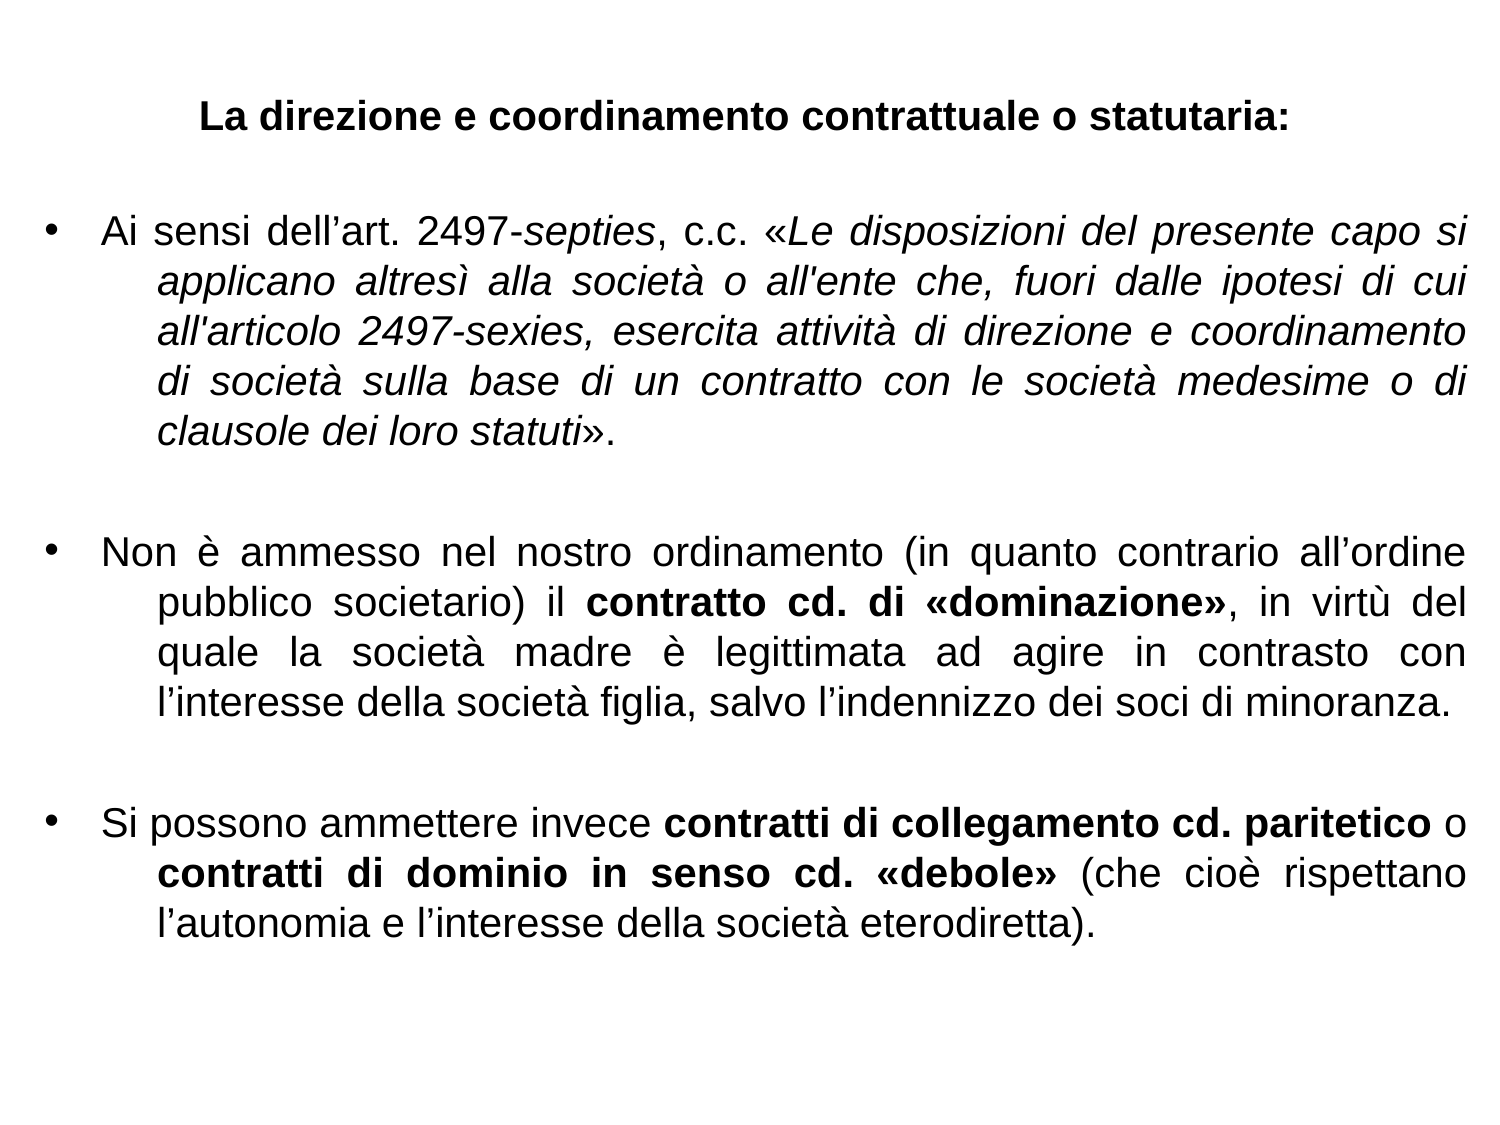

# La direzione e coordinamento contrattuale o statutaria:
Ai sensi dell’art. 2497-septies, c.c. «Le disposizioni del presente capo si applicano altresì alla società o all'ente che, fuori dalle ipotesi di cui all'articolo 2497-sexies, esercita attività di direzione e coordinamento di società sulla base di un contratto con le società medesime o di clausole dei loro statuti».
Non è ammesso nel nostro ordinamento (in quanto contrario all’ordine pubblico societario) il contratto cd. di «dominazione», in virtù del quale la società madre è legittimata ad agire in contrasto con l’interesse della società figlia, salvo l’indennizzo dei soci di minoranza.
Si possono ammettere invece contratti di collegamento cd. paritetico o contratti di dominio in senso cd. «debole» (che cioè rispettano l’autonomia e l’interesse della società eterodiretta).